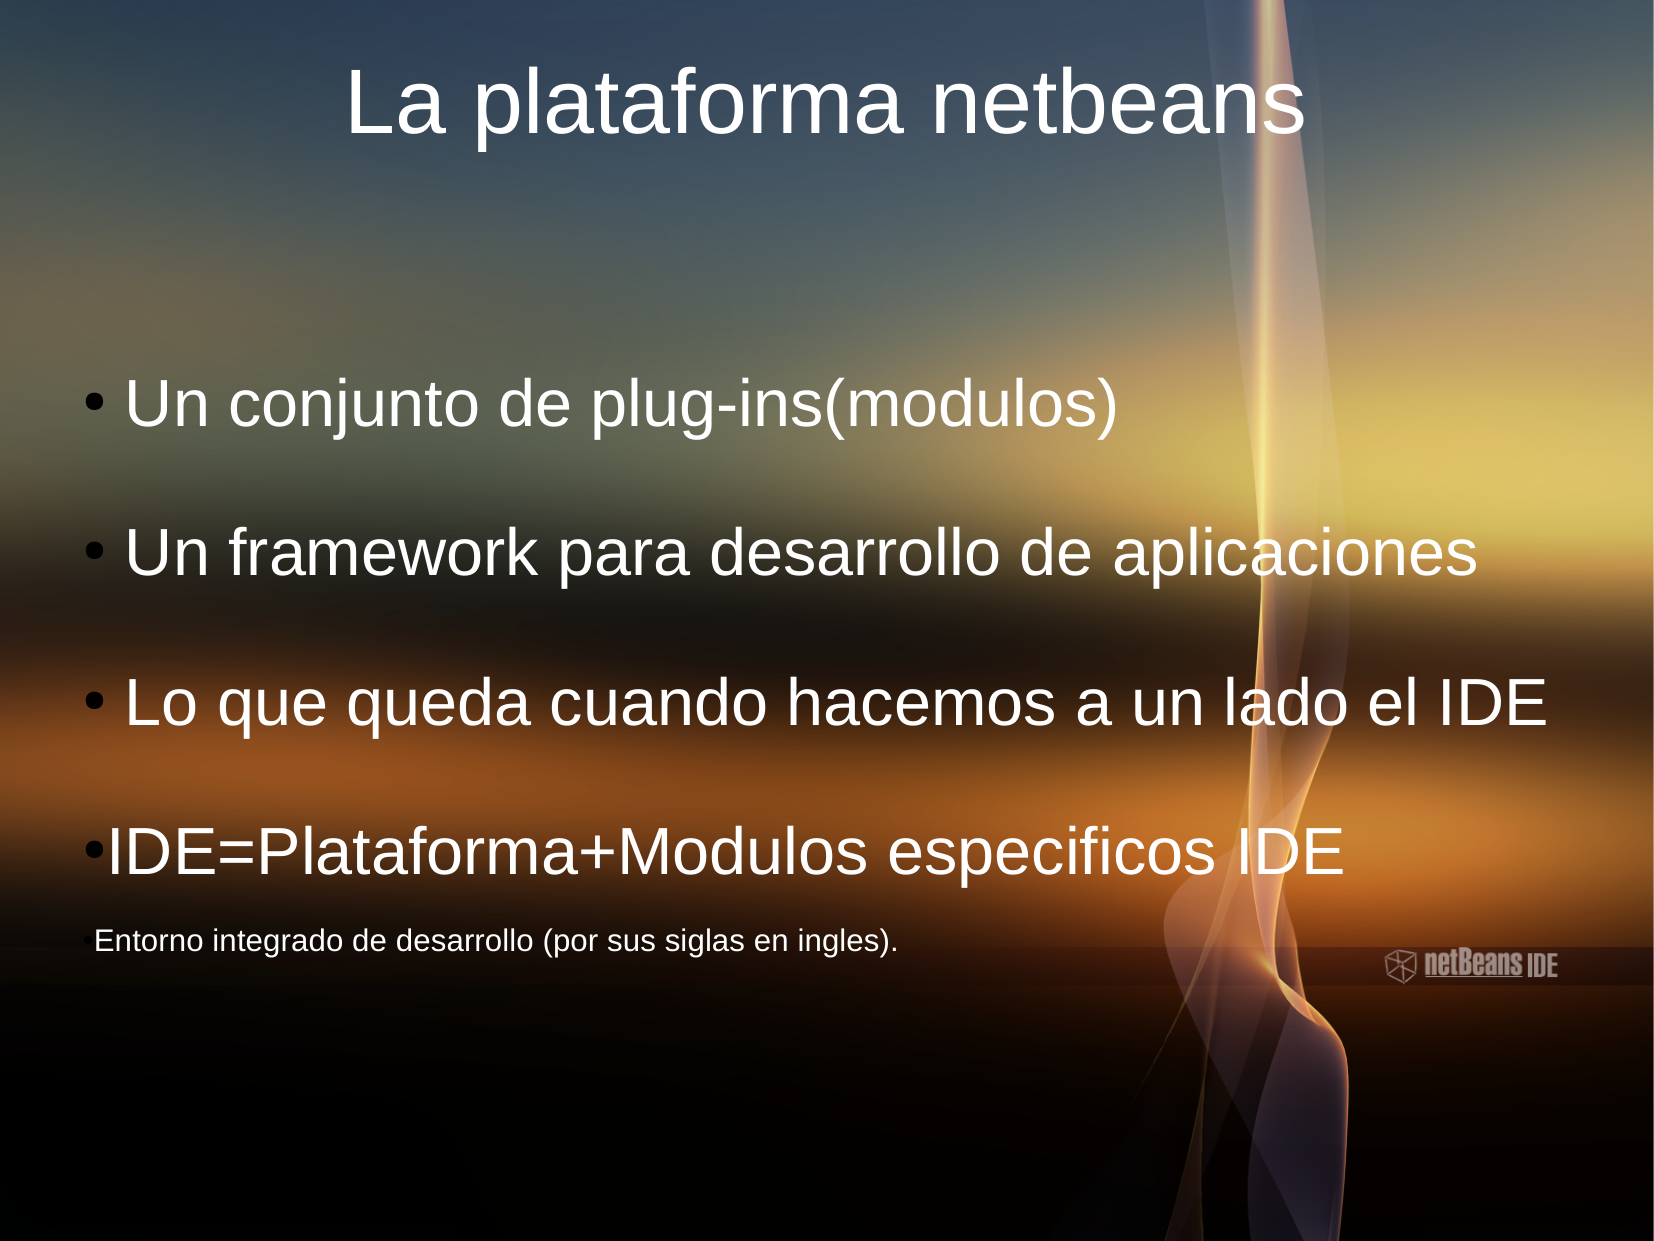

# La plataforma netbeans
 Un conjunto de plug-ins(modulos)
 Un framework para desarrollo de aplicaciones
 Lo que queda cuando hacemos a un lado el IDE
IDE=Plataforma+Modulos especificos IDE
Entorno integrado de desarrollo (por sus siglas en ingles).